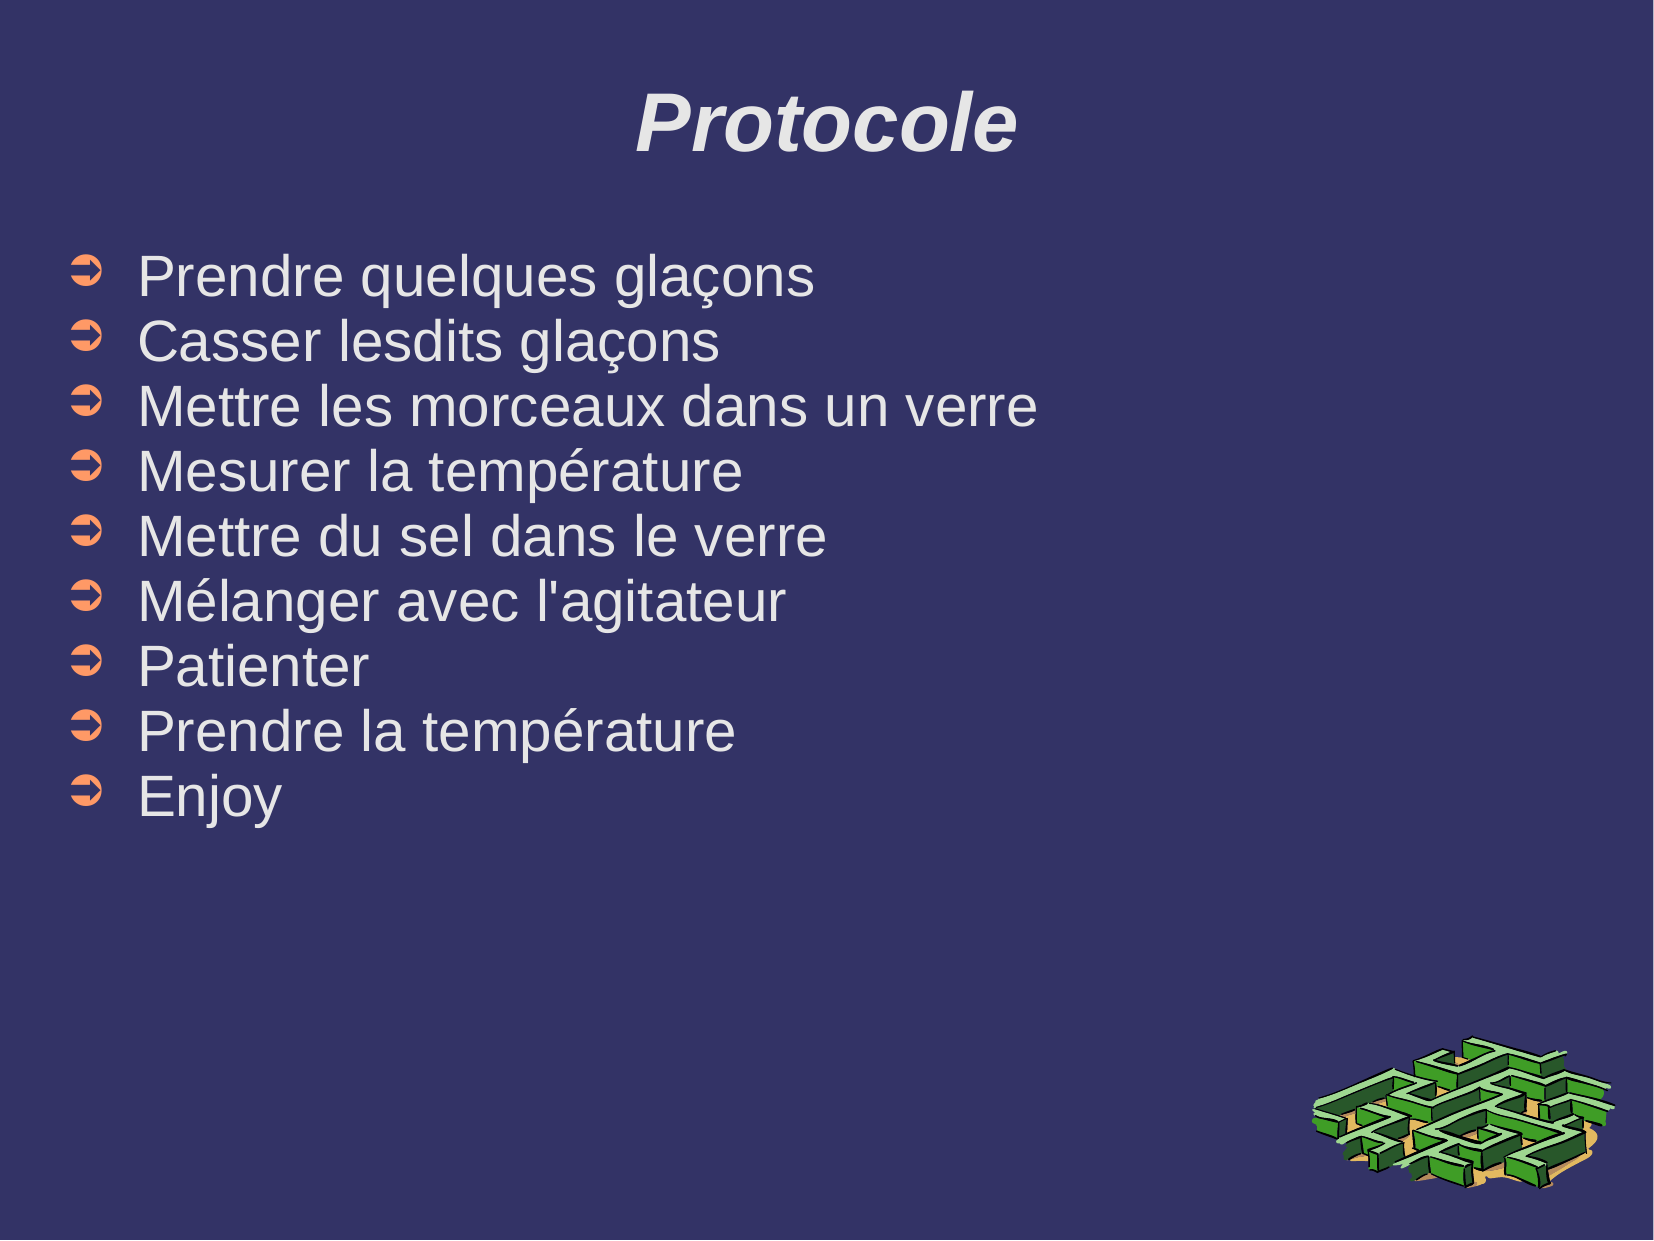

# Protocole
Prendre quelques glaçons
Casser lesdits glaçons
Mettre les morceaux dans un verre
Mesurer la température
Mettre du sel dans le verre
Mélanger avec l'agitateur
Patienter
Prendre la température
Enjoy